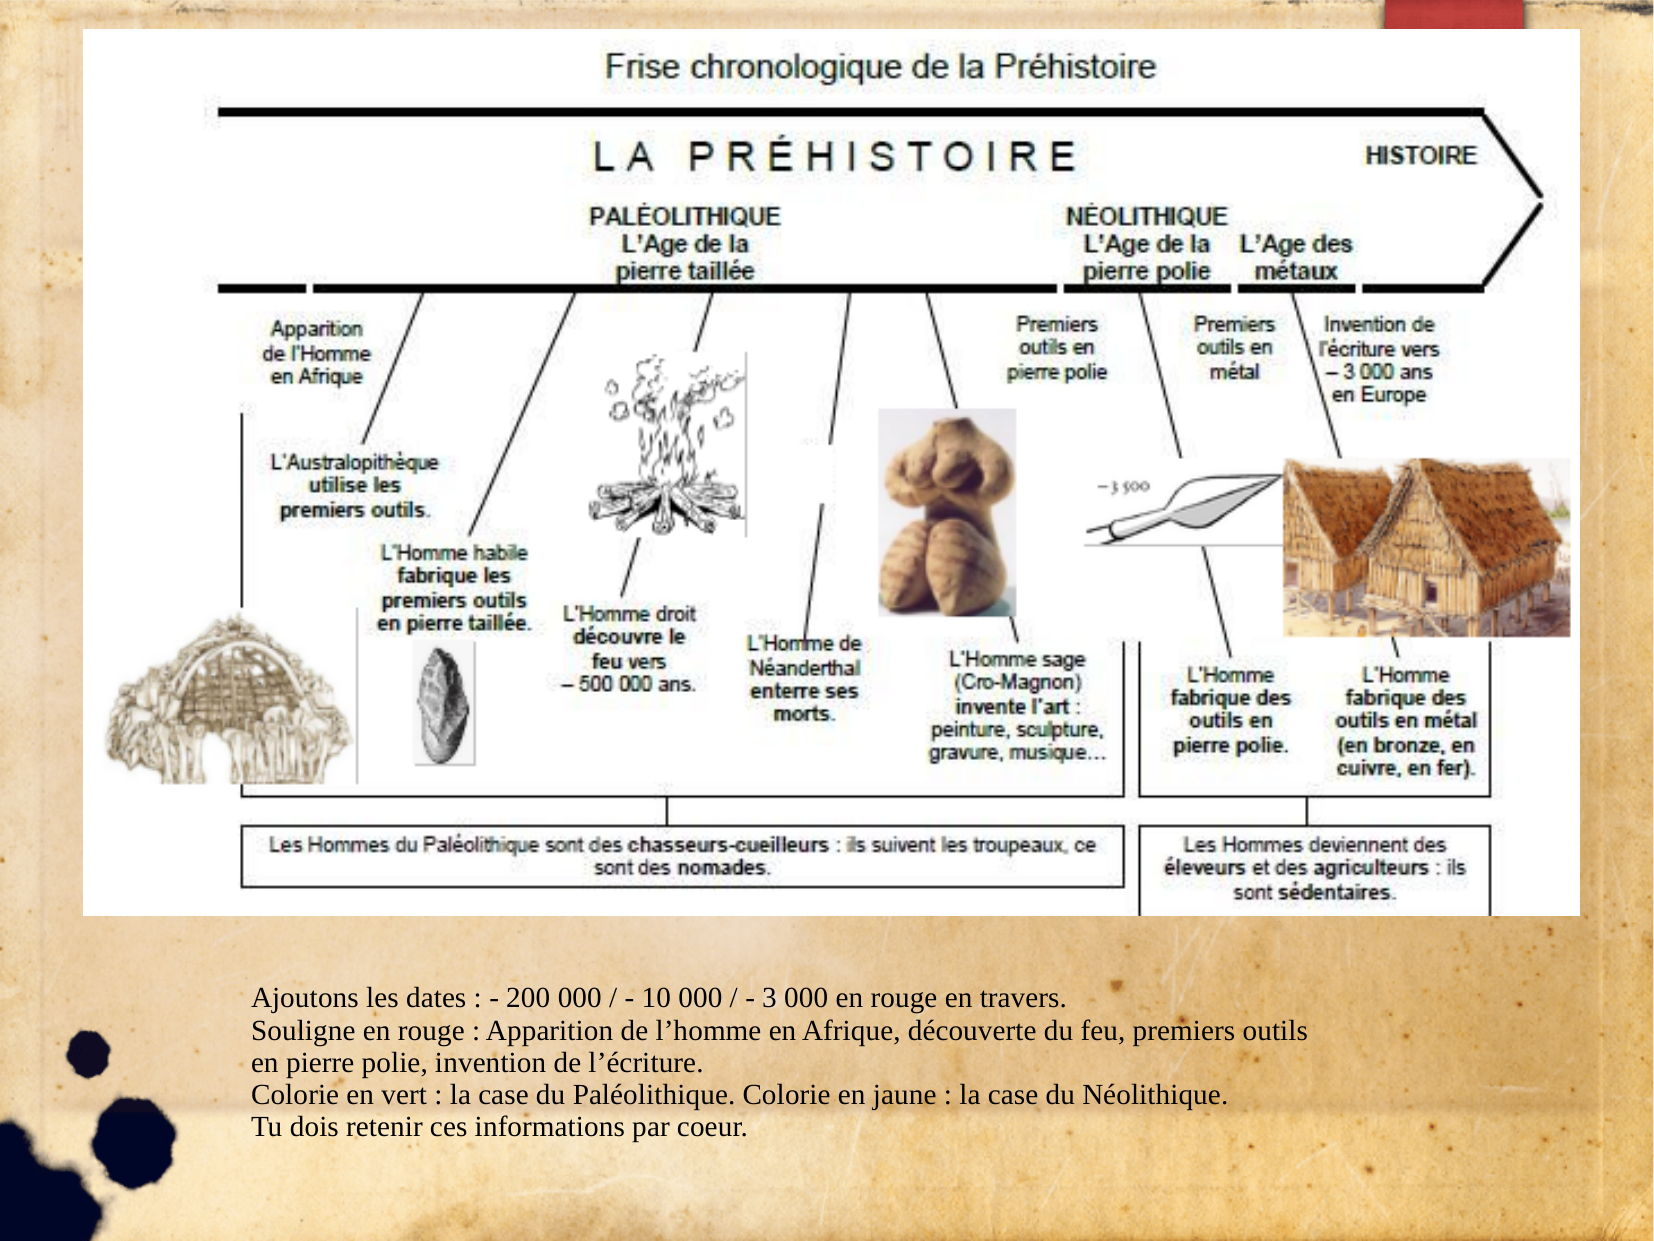

Ajoutons les dates : - 200 000 / - 10 000 / - 3 000 en rouge en travers.
Souligne en rouge : Apparition de l’homme en Afrique, découverte du feu, premiers outils en pierre polie, invention de l’écriture.
Colorie en vert : la case du Paléolithique. Colorie en jaune : la case du Néolithique.
Tu dois retenir ces informations par coeur.